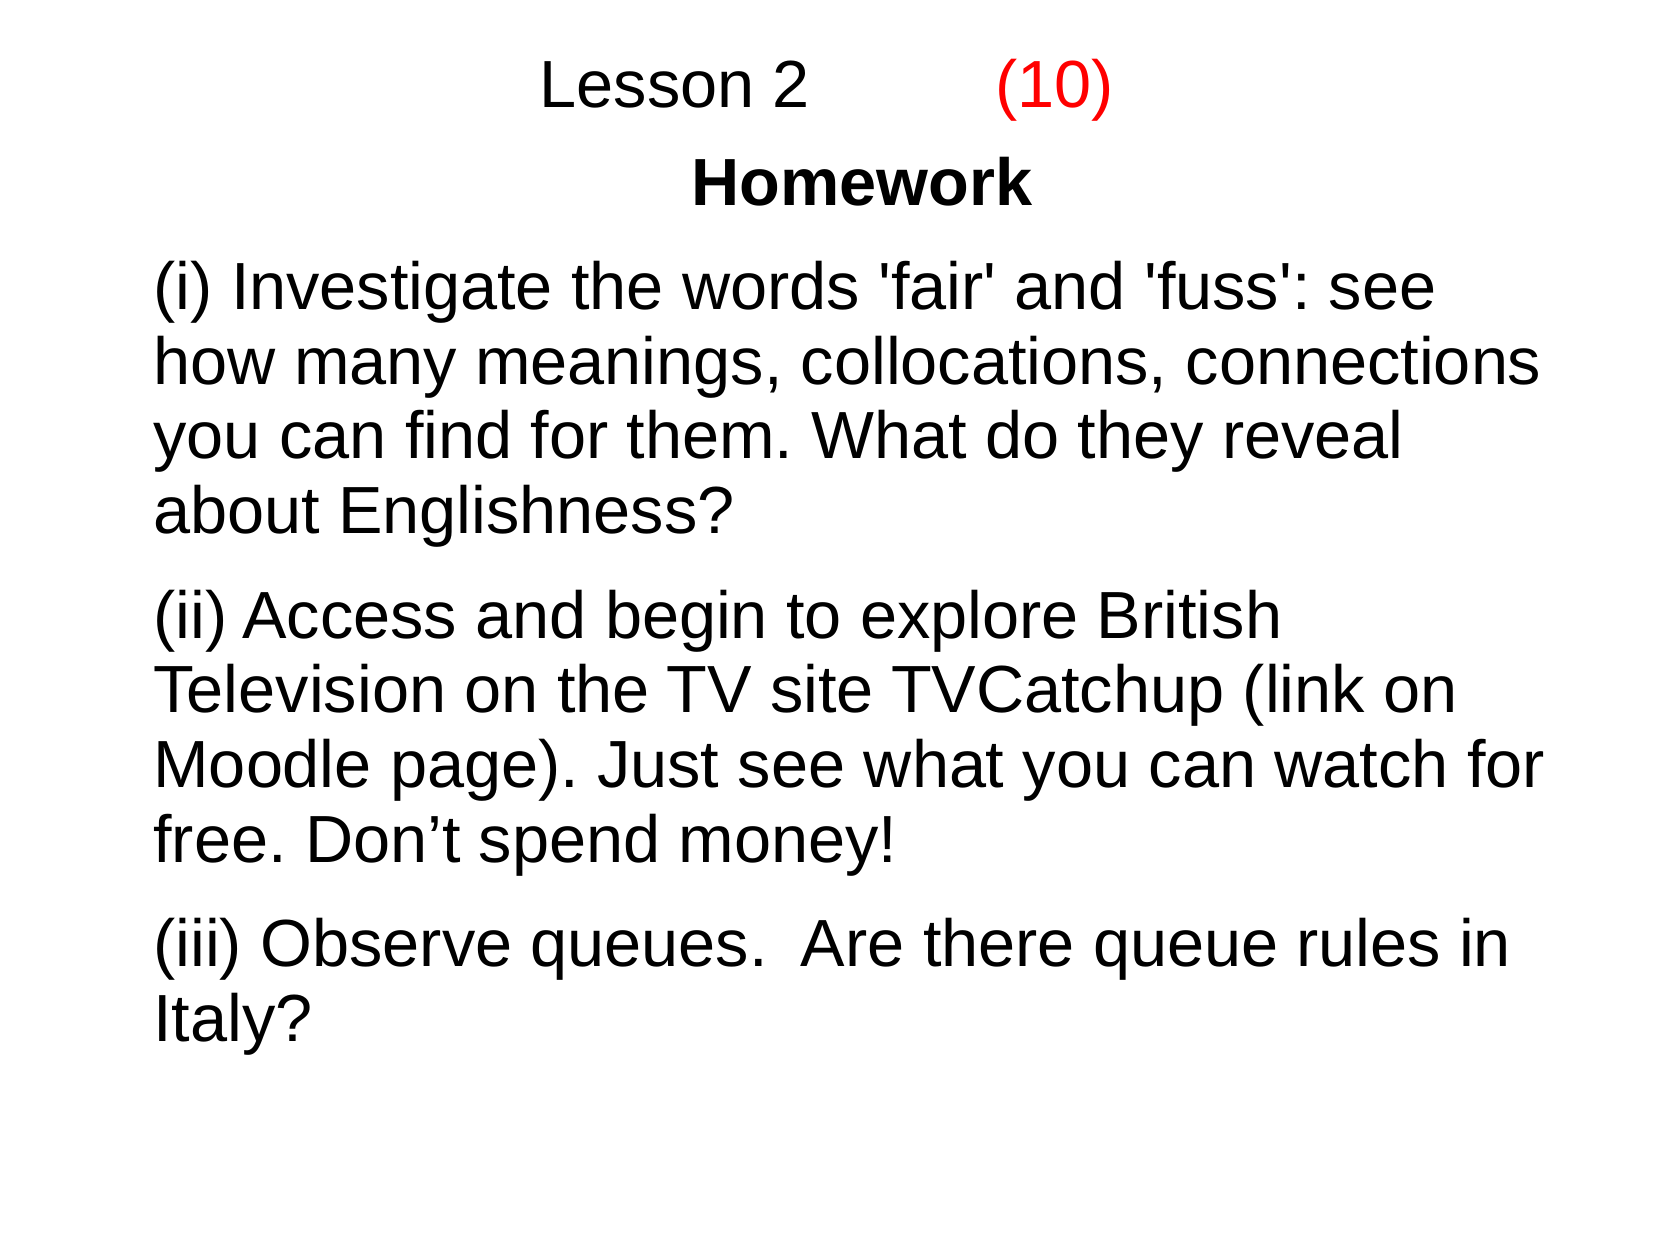

# Lesson 2 (10)
Homework
(i) Investigate the words 'fair' and 'fuss': see how many meanings, collocations, connections you can find for them. What do they reveal about Englishness?
(ii) Access and begin to explore British Television on the TV site TVCatchup (link on Moodle page). Just see what you can watch for free. Don’t spend money!
(iii) Observe queues. Are there queue rules in Italy?